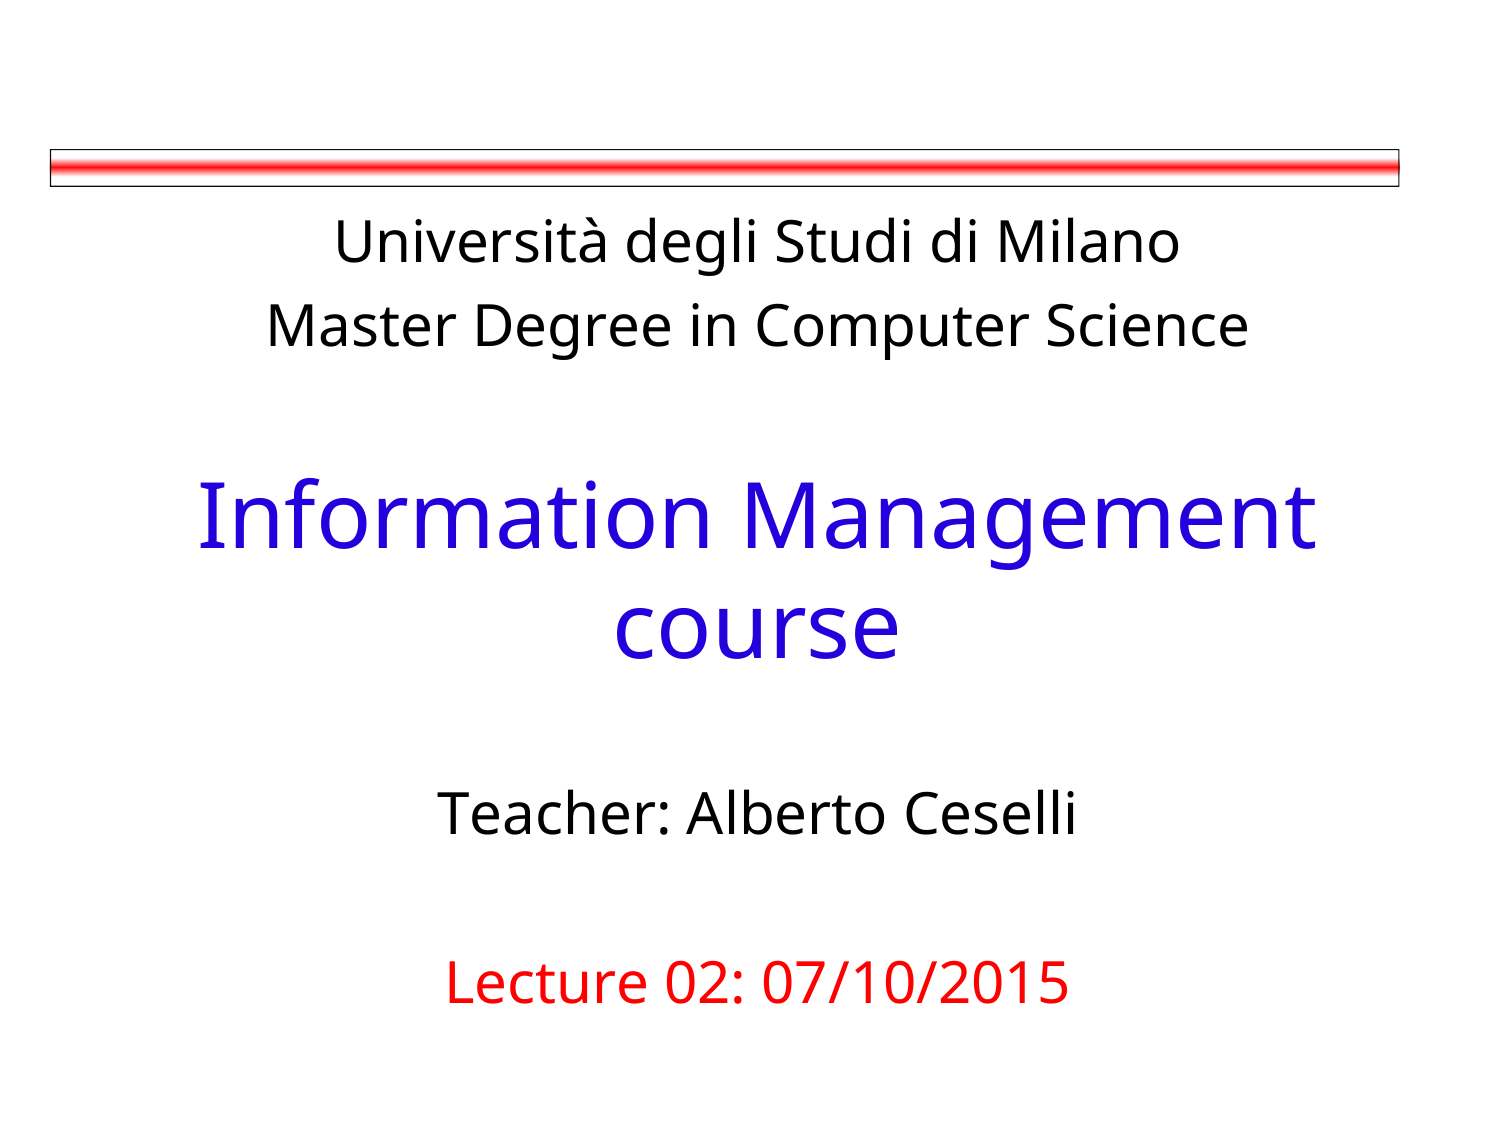

# Università degli Studi di Milano
Master Degree in Computer Science
Information Management course
Teacher: Alberto Ceselli
Lecture 02: 07/10/2015